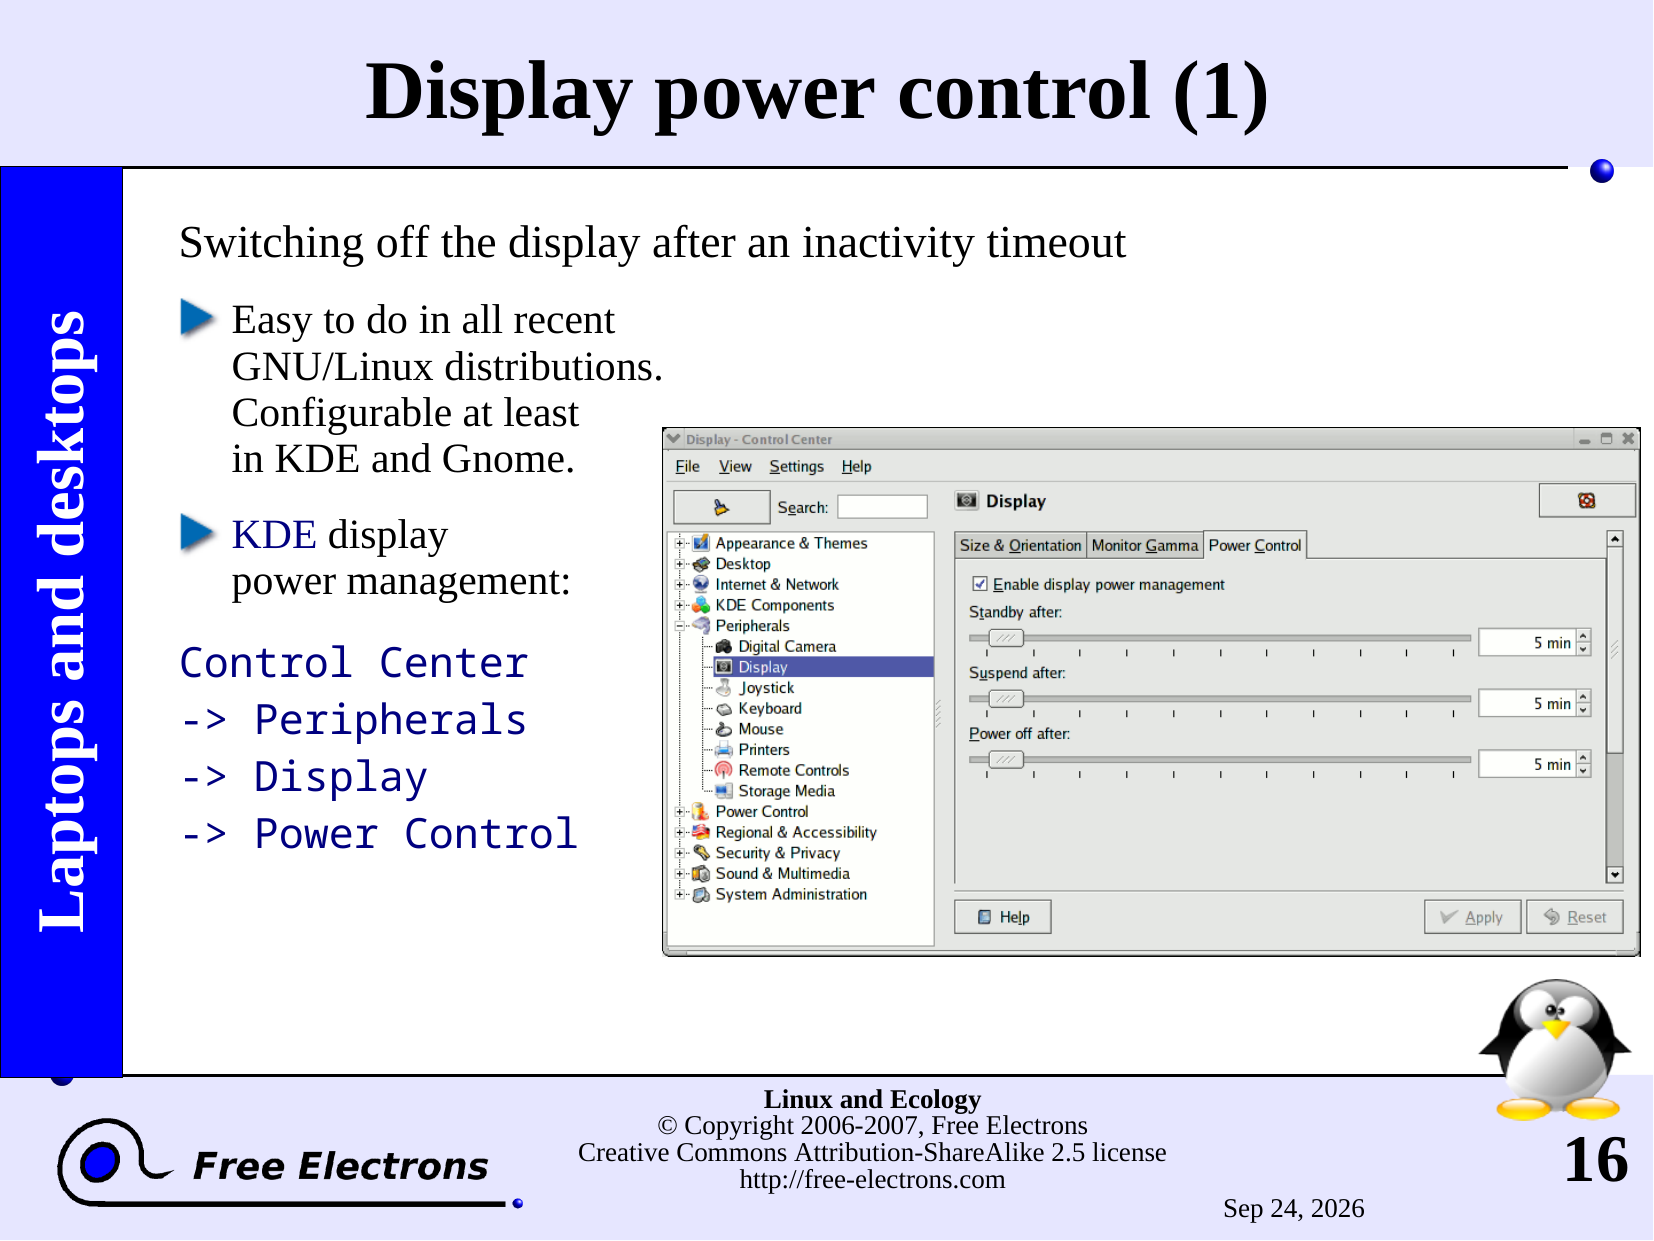

# Display power control (1)
Switching off the display after an inactivity timeout
Easy to do in all recent
GNU/Linux distributions.
Configurable at least
in KDE and Gnome.
KDE display
power management:
Control Center
-> Peripherals
-> Display
-> Power Control
Laptops and desktops